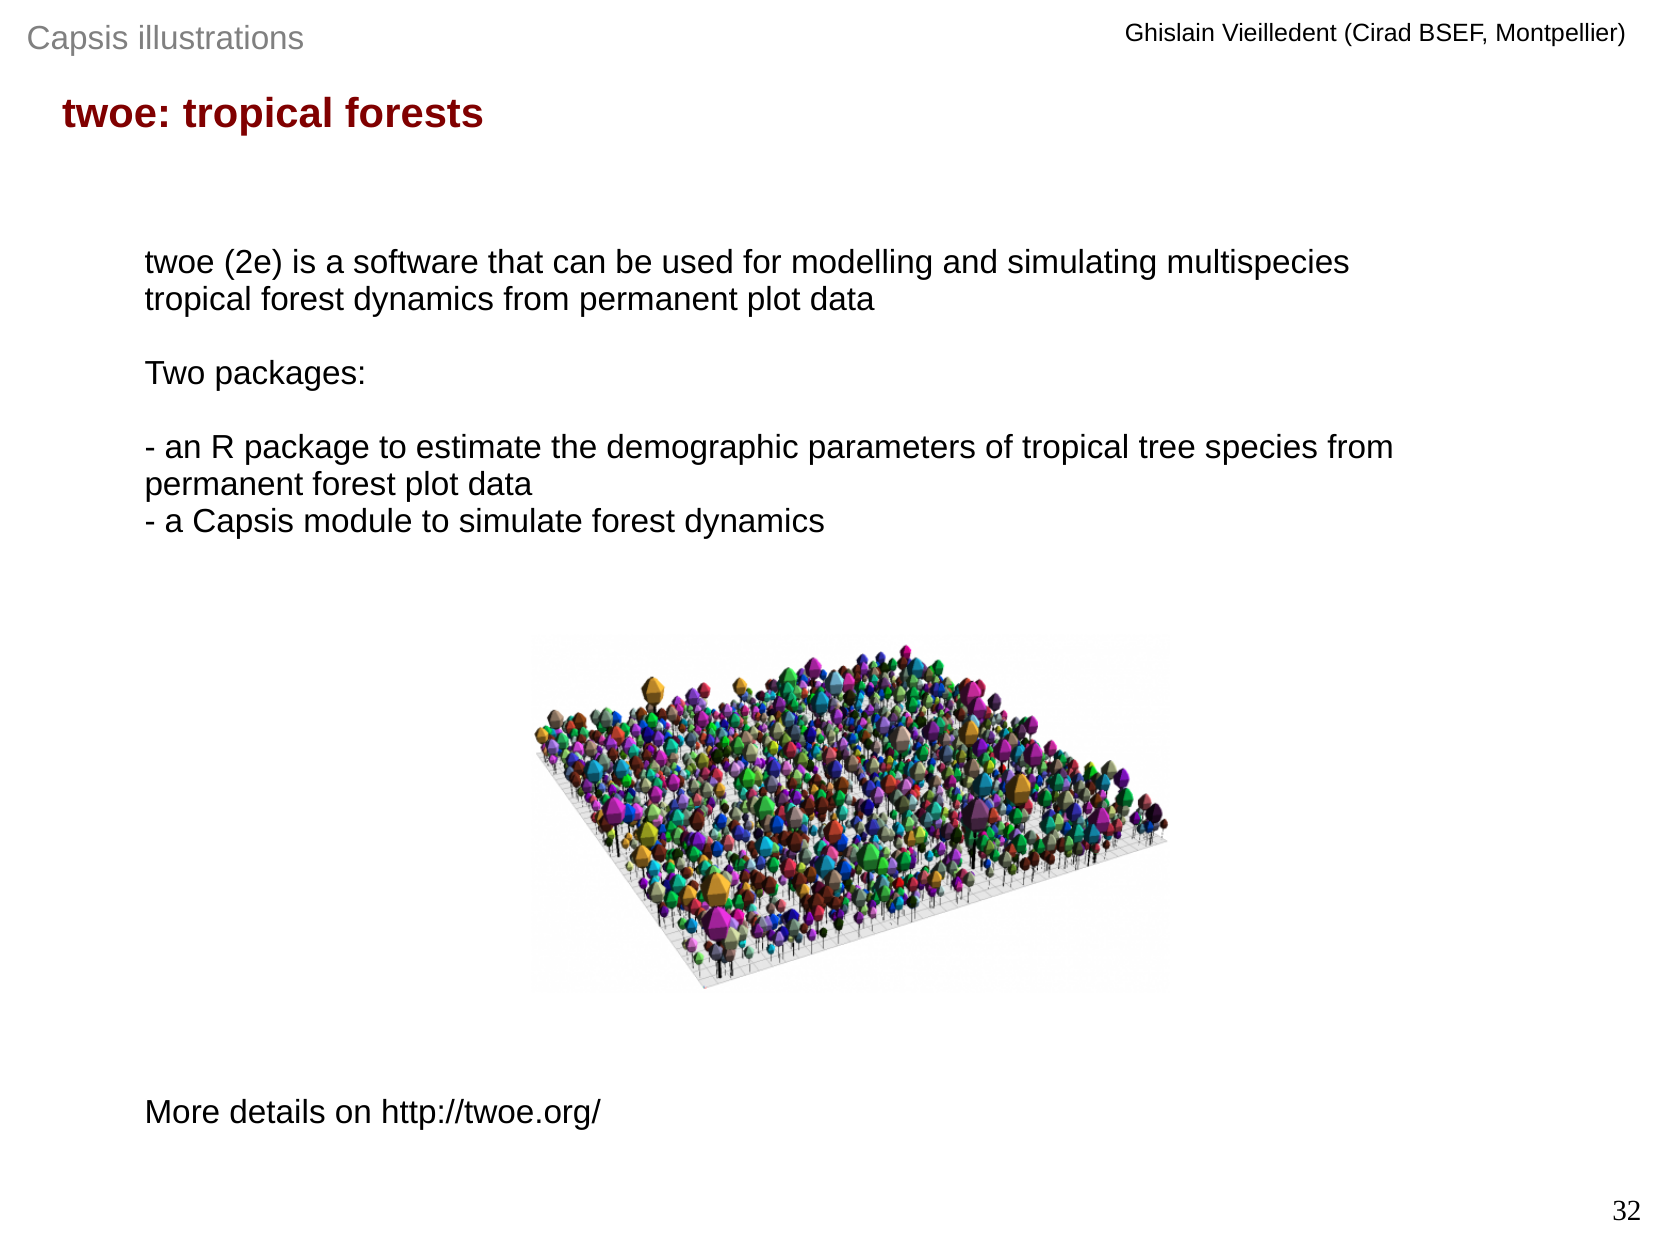

Capsis illustrations
Ghislain Vieilledent (Cirad BSEF, Montpellier)
twoe: tropical forests
twoe (2e) is a software that can be used for modelling and simulating multispecies tropical forest dynamics from permanent plot data
Two packages:
- an R package to estimate the demographic parameters of tropical tree species from permanent forest plot data
- a Capsis module to simulate forest dynamics
More details on http://twoe.org/